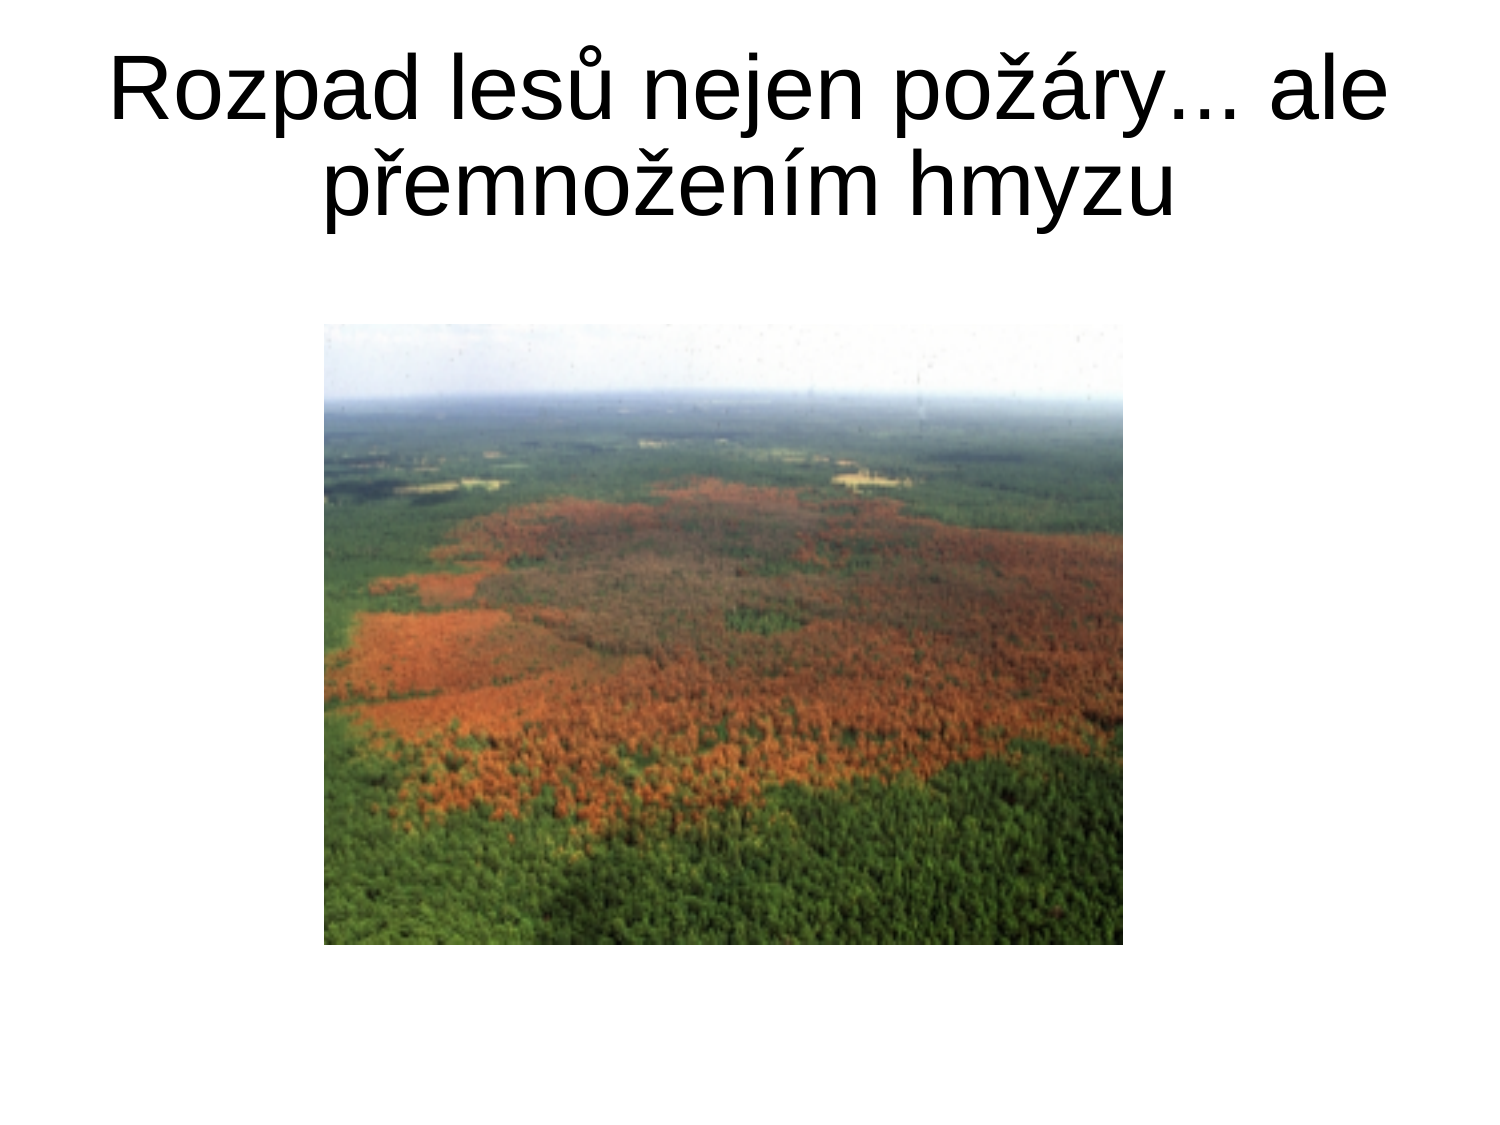

# Rozpad lesů nejen požáry... ale přemnožením hmyzu